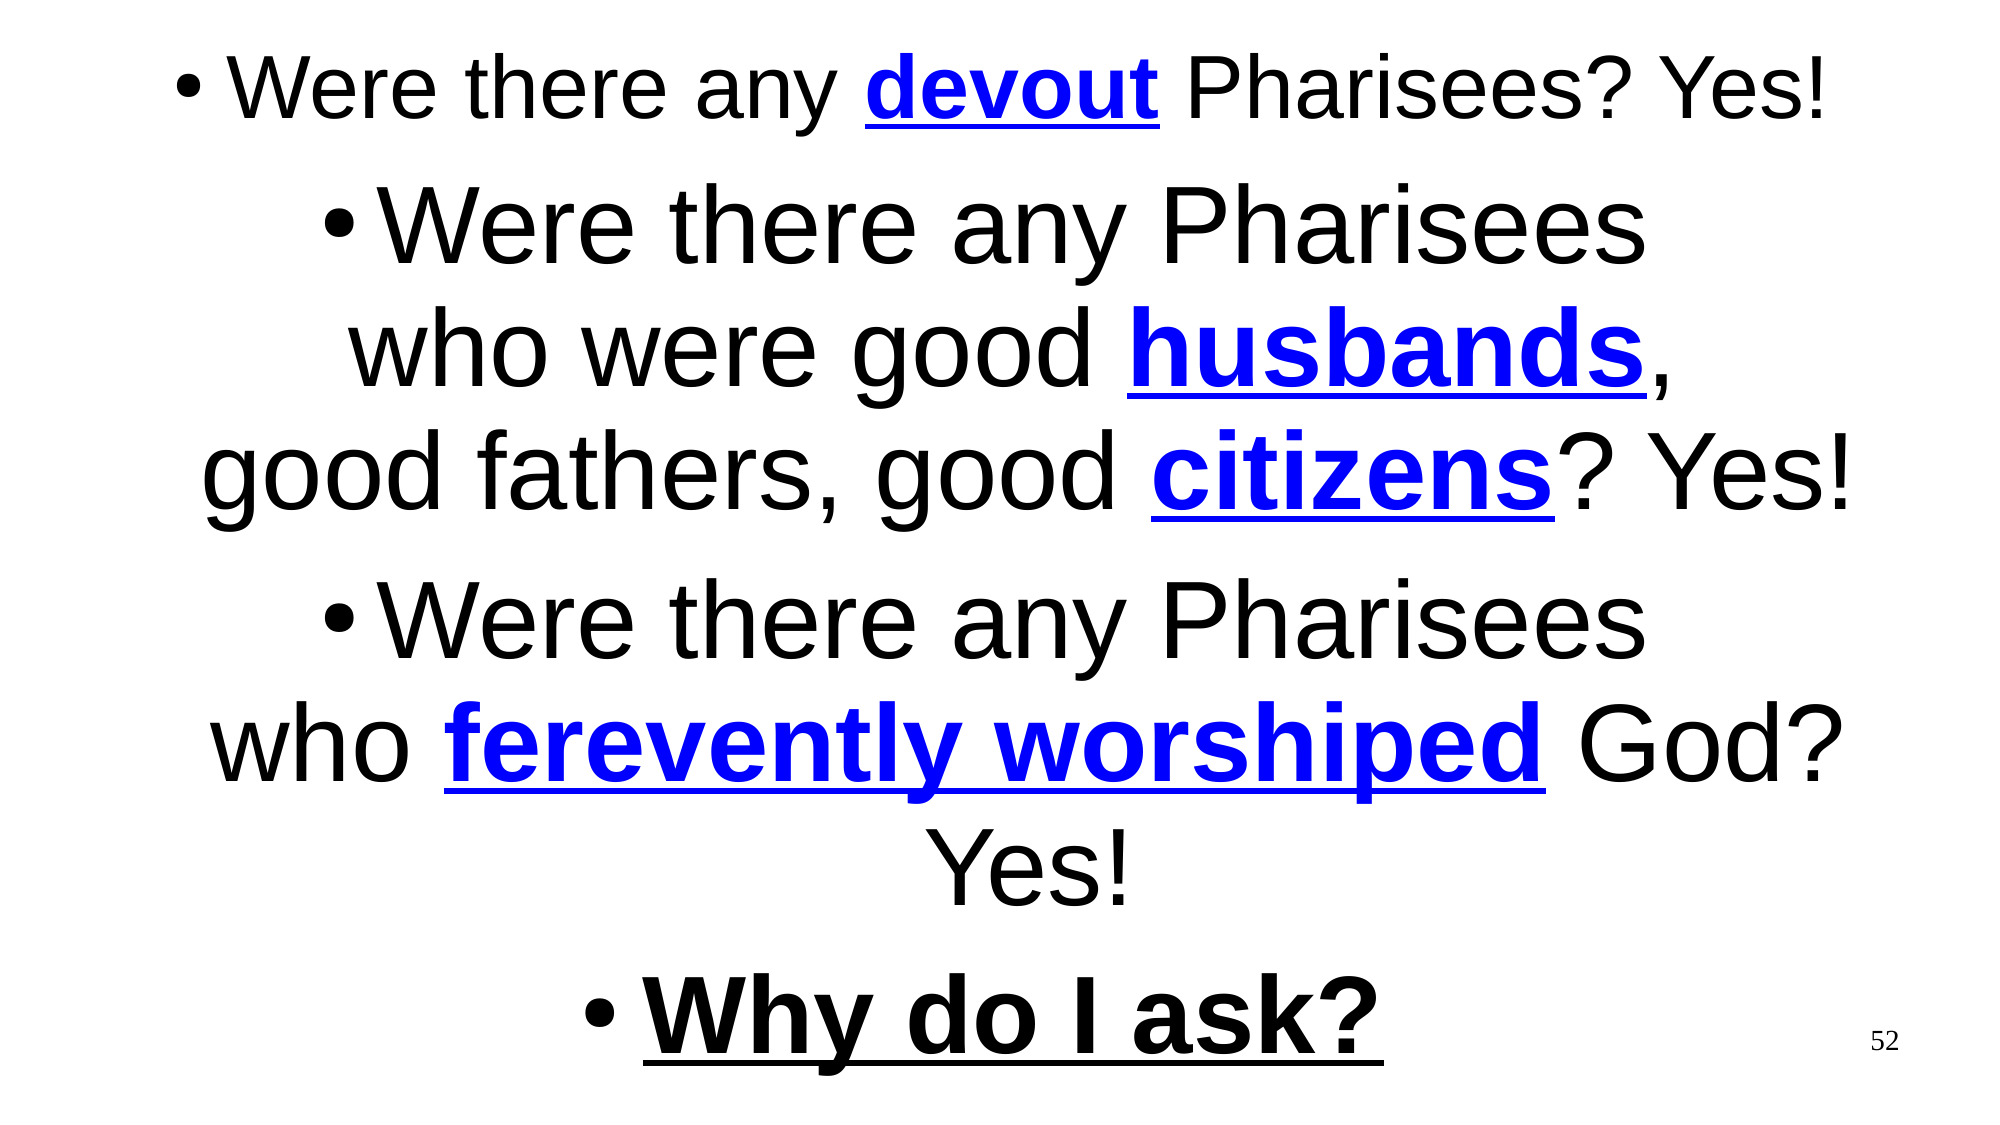

# Were there any devout Pharisees? Yes!
Were there any Pharisees
who were good husbands,
good fathers, good citizens? Yes!
Were there any Pharisees
who ferevently worshiped God? Yes!
Why do I ask?
52